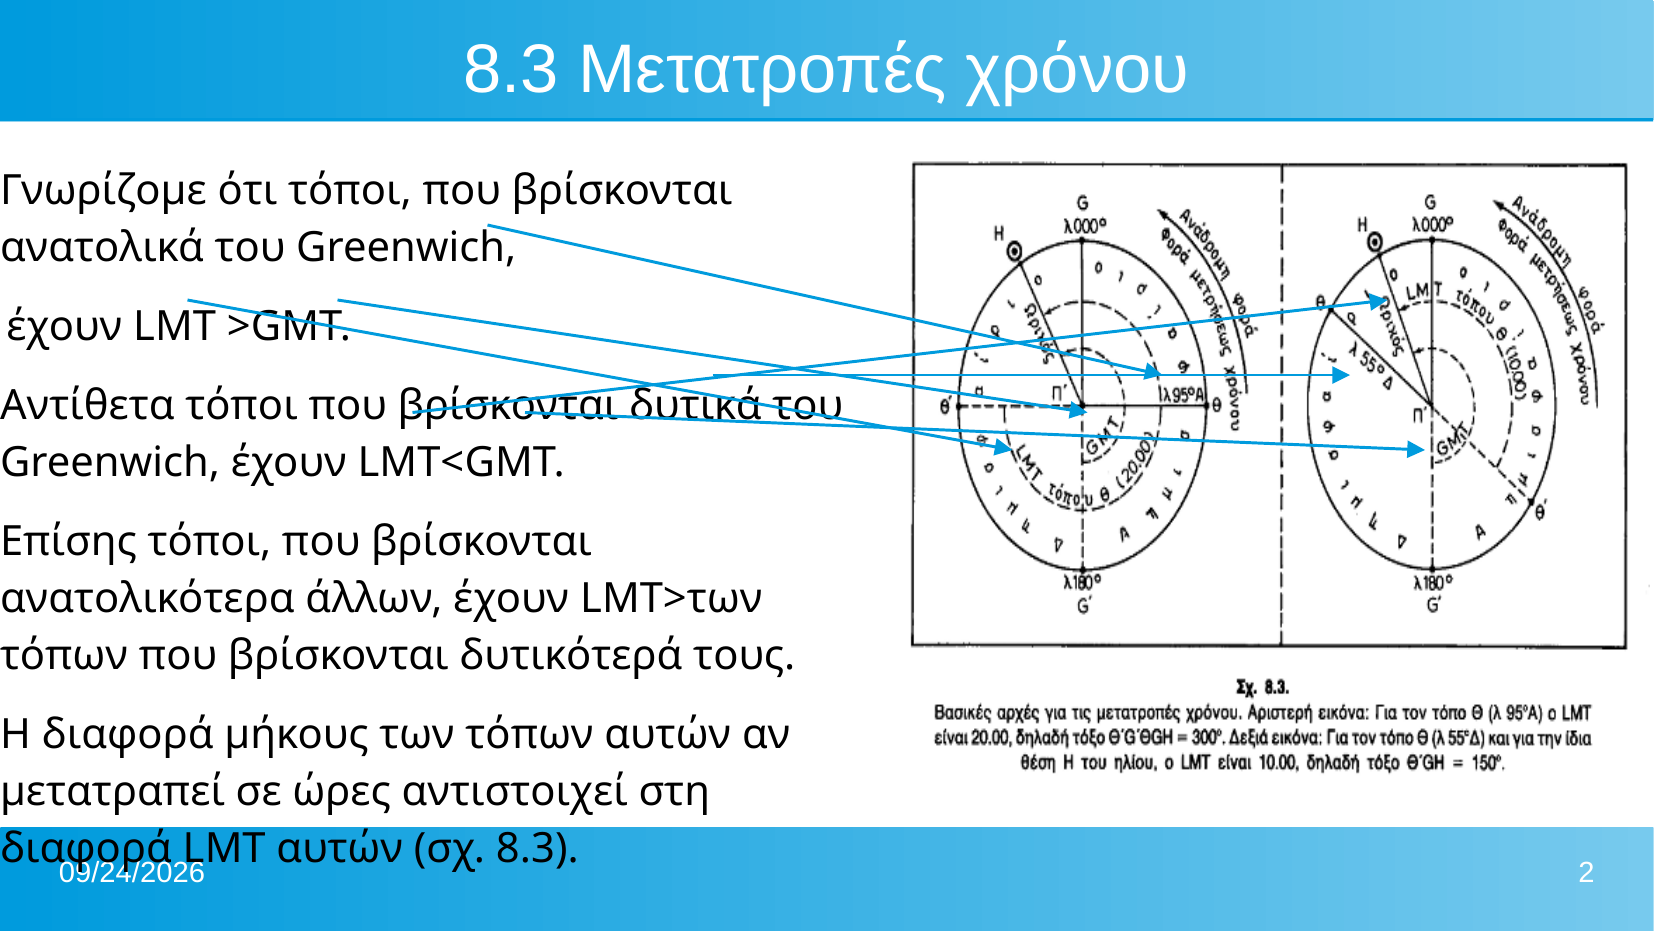

# 8.3 Mετατροπές χρόνου
Γνωρίζομε ότι τόποι, που βρίσκονται ανατολικά του Greenwich,
 έχουν LΜΤ >GΜΤ.
Αντίθετα τόποι που βρίσκονται δυτικά του Greenwich, έχουν LΜΤ<GΜΤ.
Επίσης τόποι, που βρίσκονται ανατολικότερα άλλων, έχουν LΜΤ>των τόπων που βρίσκονται δυτικότερά τους.
Η διαφορά μήκους των τόπων αυτών αν μετατραπεί σε ώρες αντιστοιχεί στη διαφορά LΜΤ αυτών (σχ. 8.3).
2